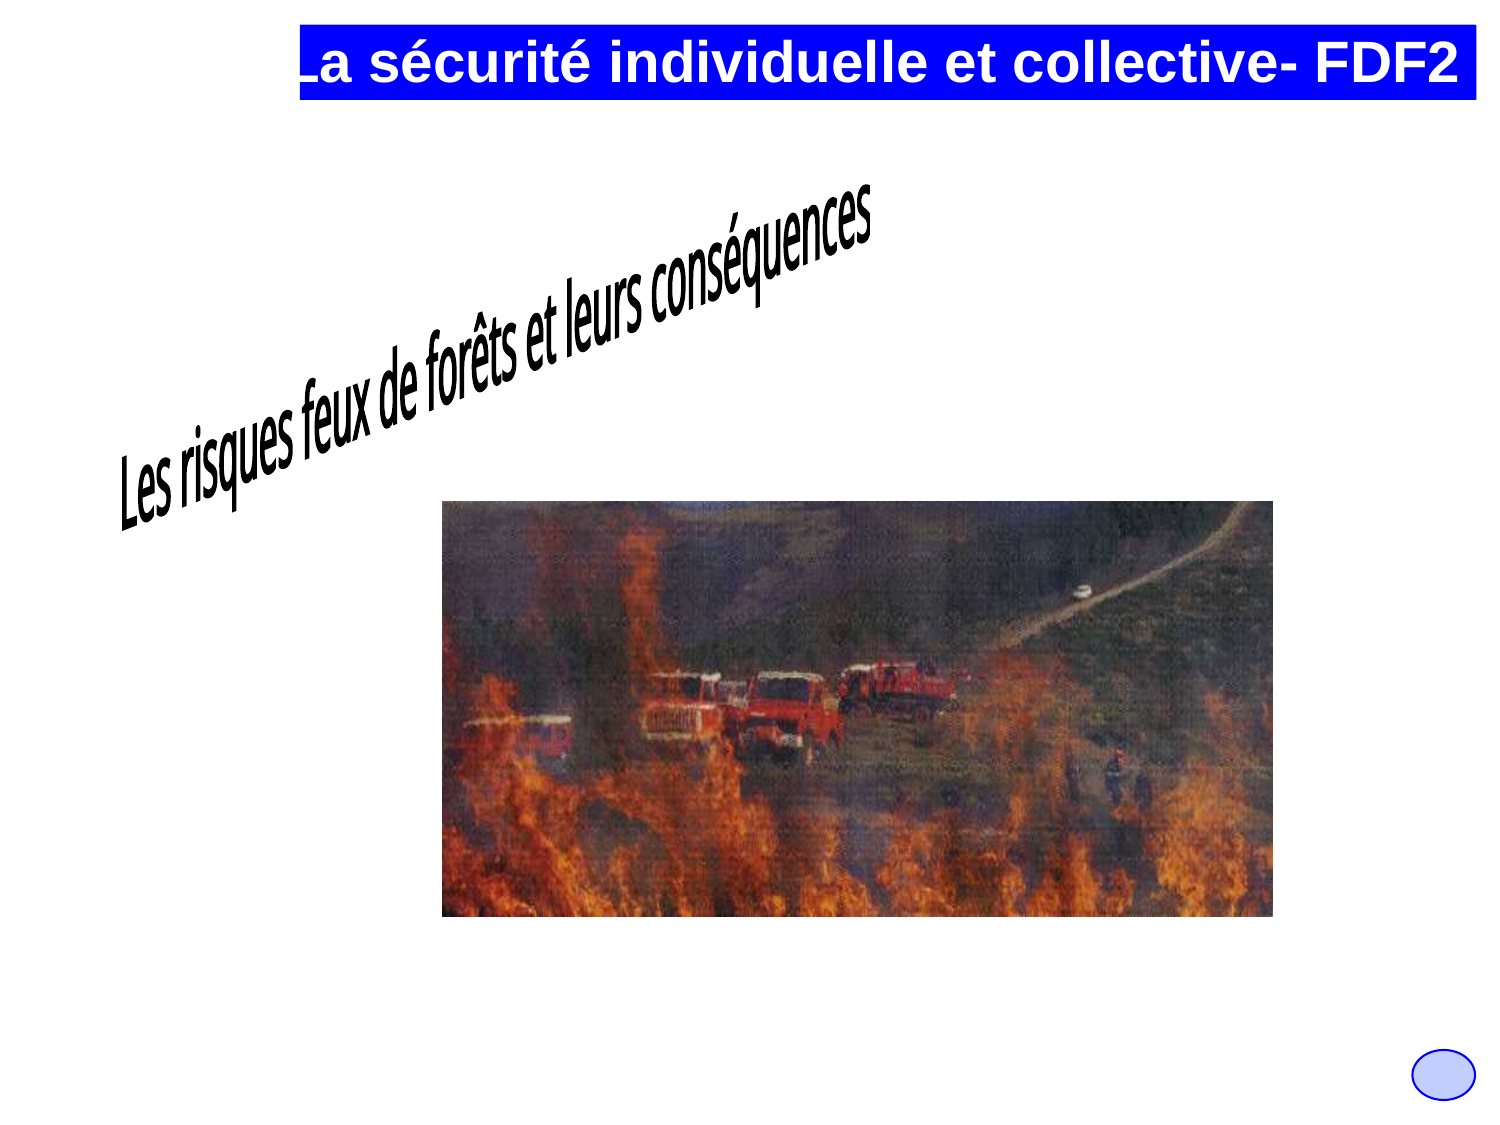

FDF2
La sécurité individuelle et collective- FDF2
La surveillance active - FDF2
Les risques feux de forêts et leurs conséquences